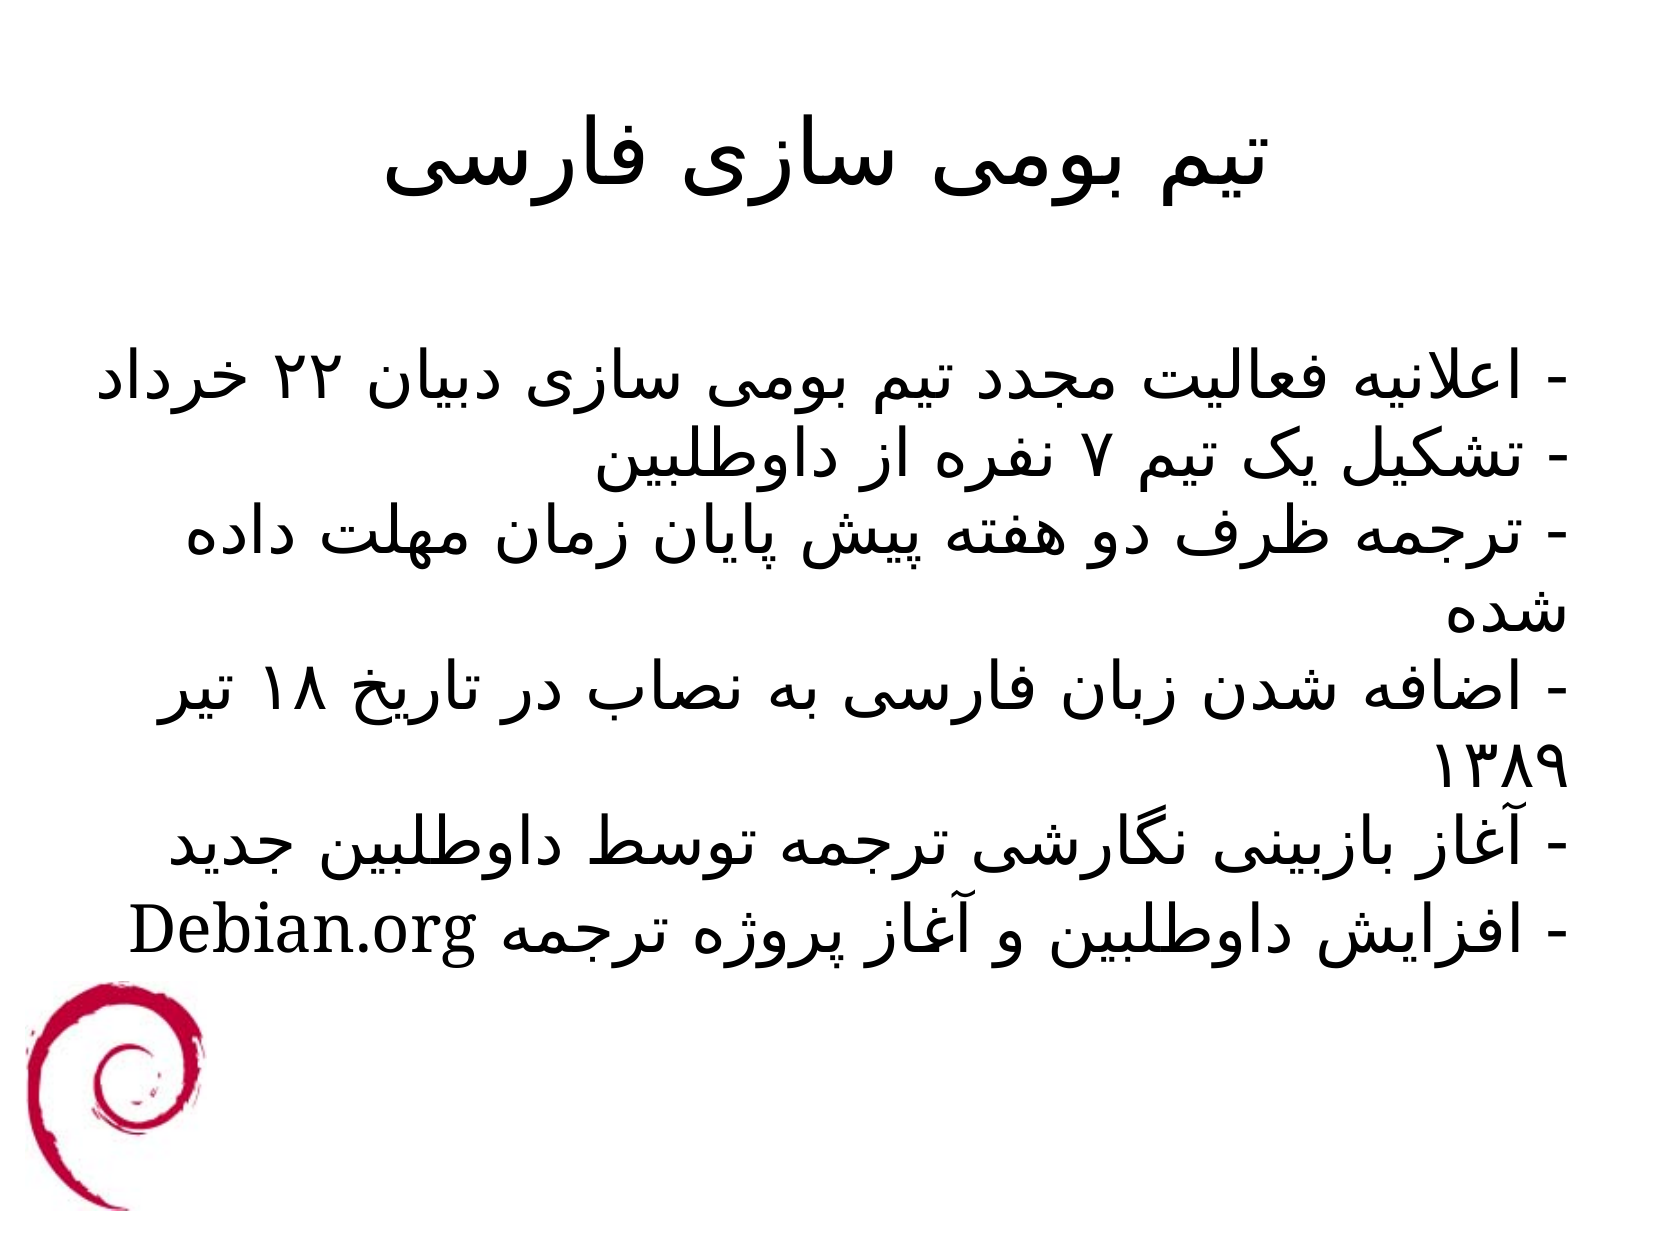

# تیم بومی سازی فارسی
- اعلانیه فعالیت مجدد تیم بومی سازی دبیان ۲۲ خرداد
- تشکیل یک تیم ۷ نفره از داوطلبین
- ترجمه ظرف دو هفته پیش پایان زمان مهلت داده شده
- اضافه شدن زبان فارسی به نصاب در تاریخ ۱۸ تیر ۱۳۸۹
- آغاز بازبینی نگارشی ترجمه توسط داوطلبین جدید
- افزایش داوطلبین و آغاز پروژه ترجمه Debian.org